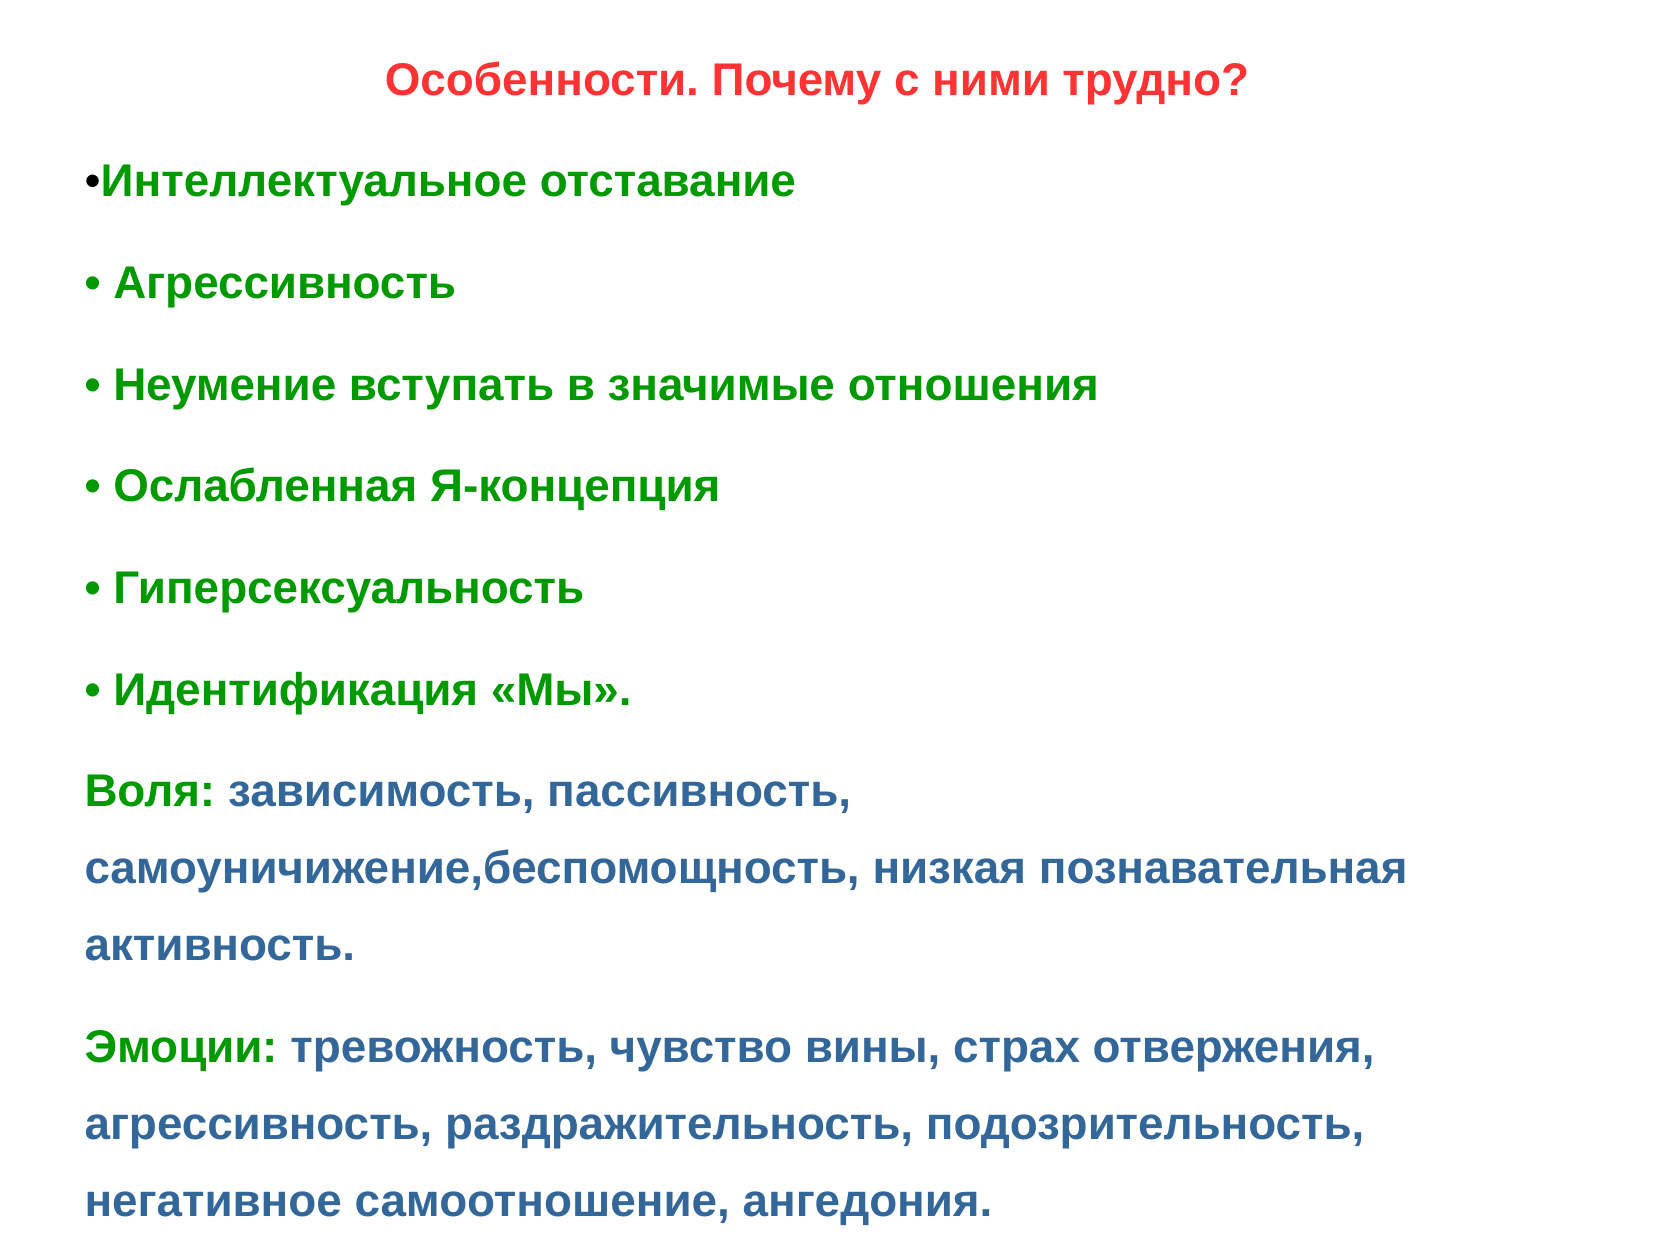

Особенности. Почему с ними трудно?
•Интеллектуальное отставание
• Агрессивность
• Неумение вступать в значимые отношения
• Ослабленная Я-концепция
• Гиперсексуальность
• Идентификация «Мы».
Воля: зависимость, пассивность, самоуничижение,беспомощность, низкая познавательная активность.
Эмоции: тревожность, чувство вины, страх отвержения, агрессивность, раздражительность, подозрительность, негативное самоотношение, ангедония.